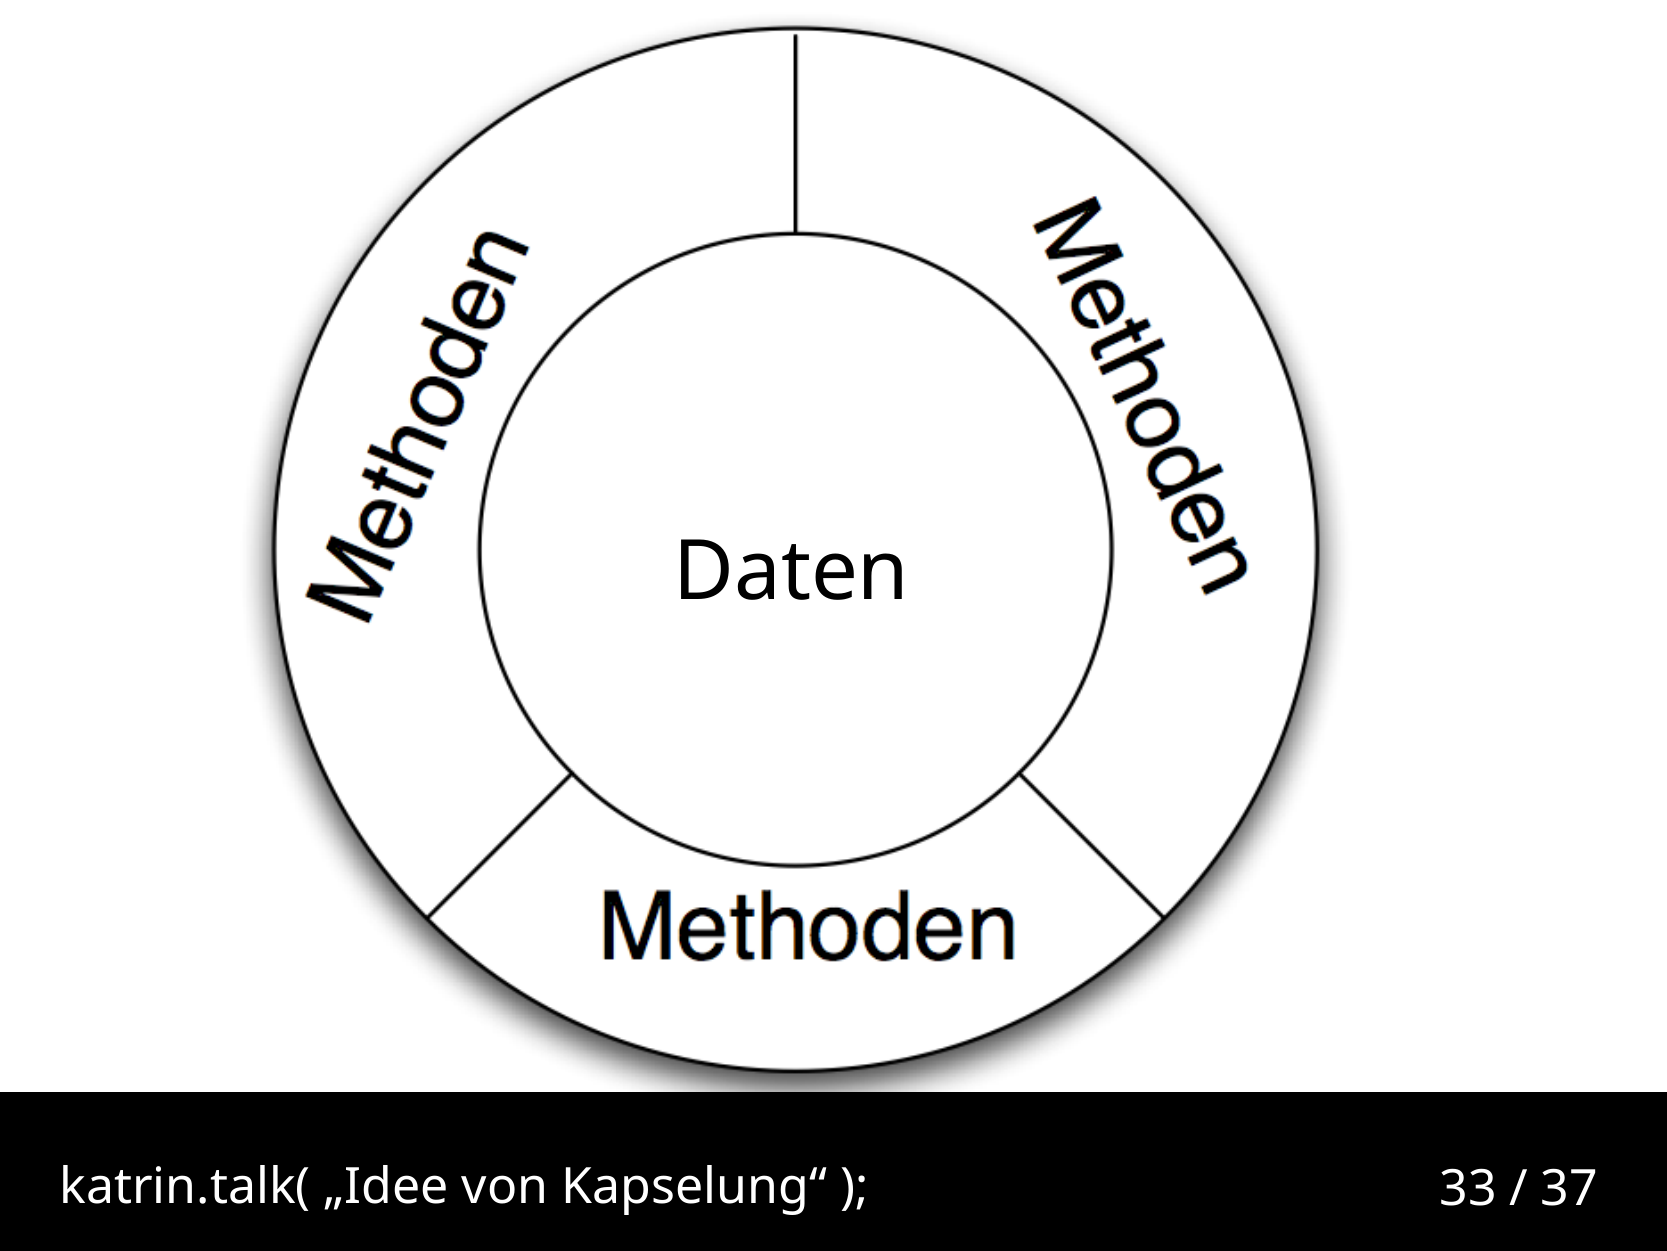

Daten
katrin.talk( „Idee von Kapselung“ );
33